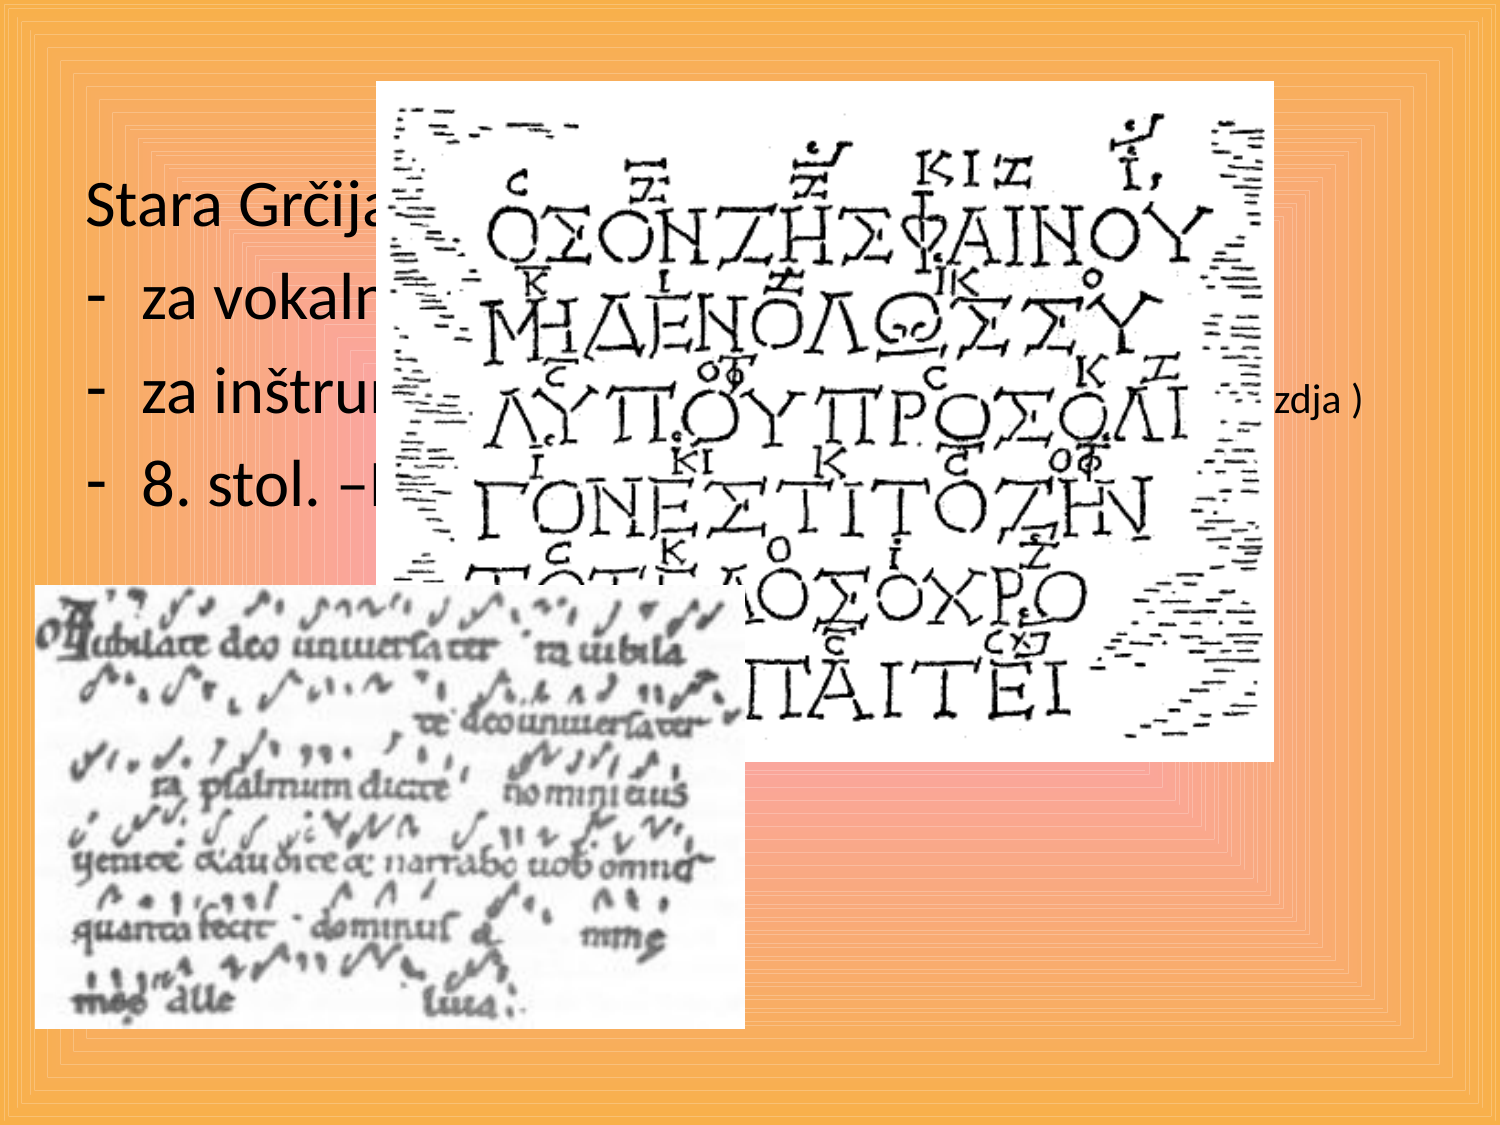

# Stara Grčija ČRKOVNA NOTACIJA :
za vokalno glasbo( velike grške črke )
za inštrumentalno glasbo ( s simboli za različna ozvezdja )
8. stol. –NEVME ( Gregorianski koral )